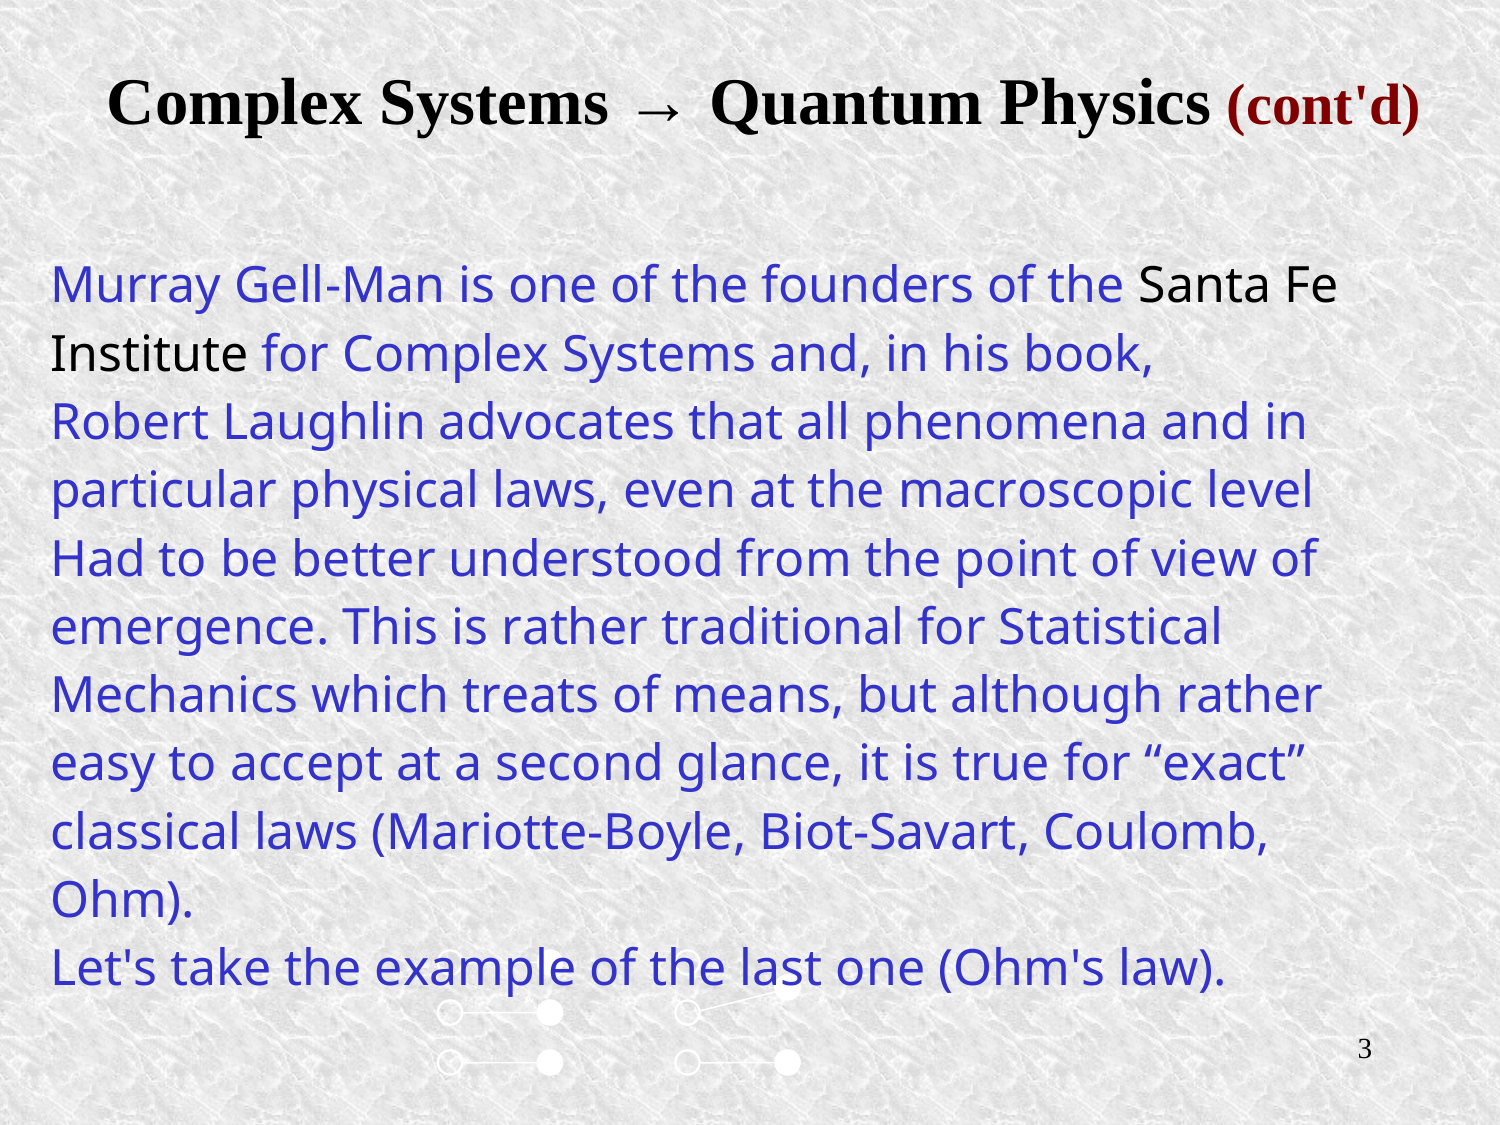

Complex Systems → Quantum Physics (cont'd)
Murray Gell-Man is one of the founders of the Santa Fe
Institute for Complex Systems and, in his book,
Robert Laughlin advocates that all phenomena and in
particular physical laws, even at the macroscopic level
Had to be better understood from the point of view of
emergence. This is rather traditional for Statistical
Mechanics which treats of means, but although rather
easy to accept at a second glance, it is true for “exact”
classical laws (Mariotte-Boyle, Biot-Savart, Coulomb,
Ohm).
Let's take the example of the last one (Ohm's law).
3